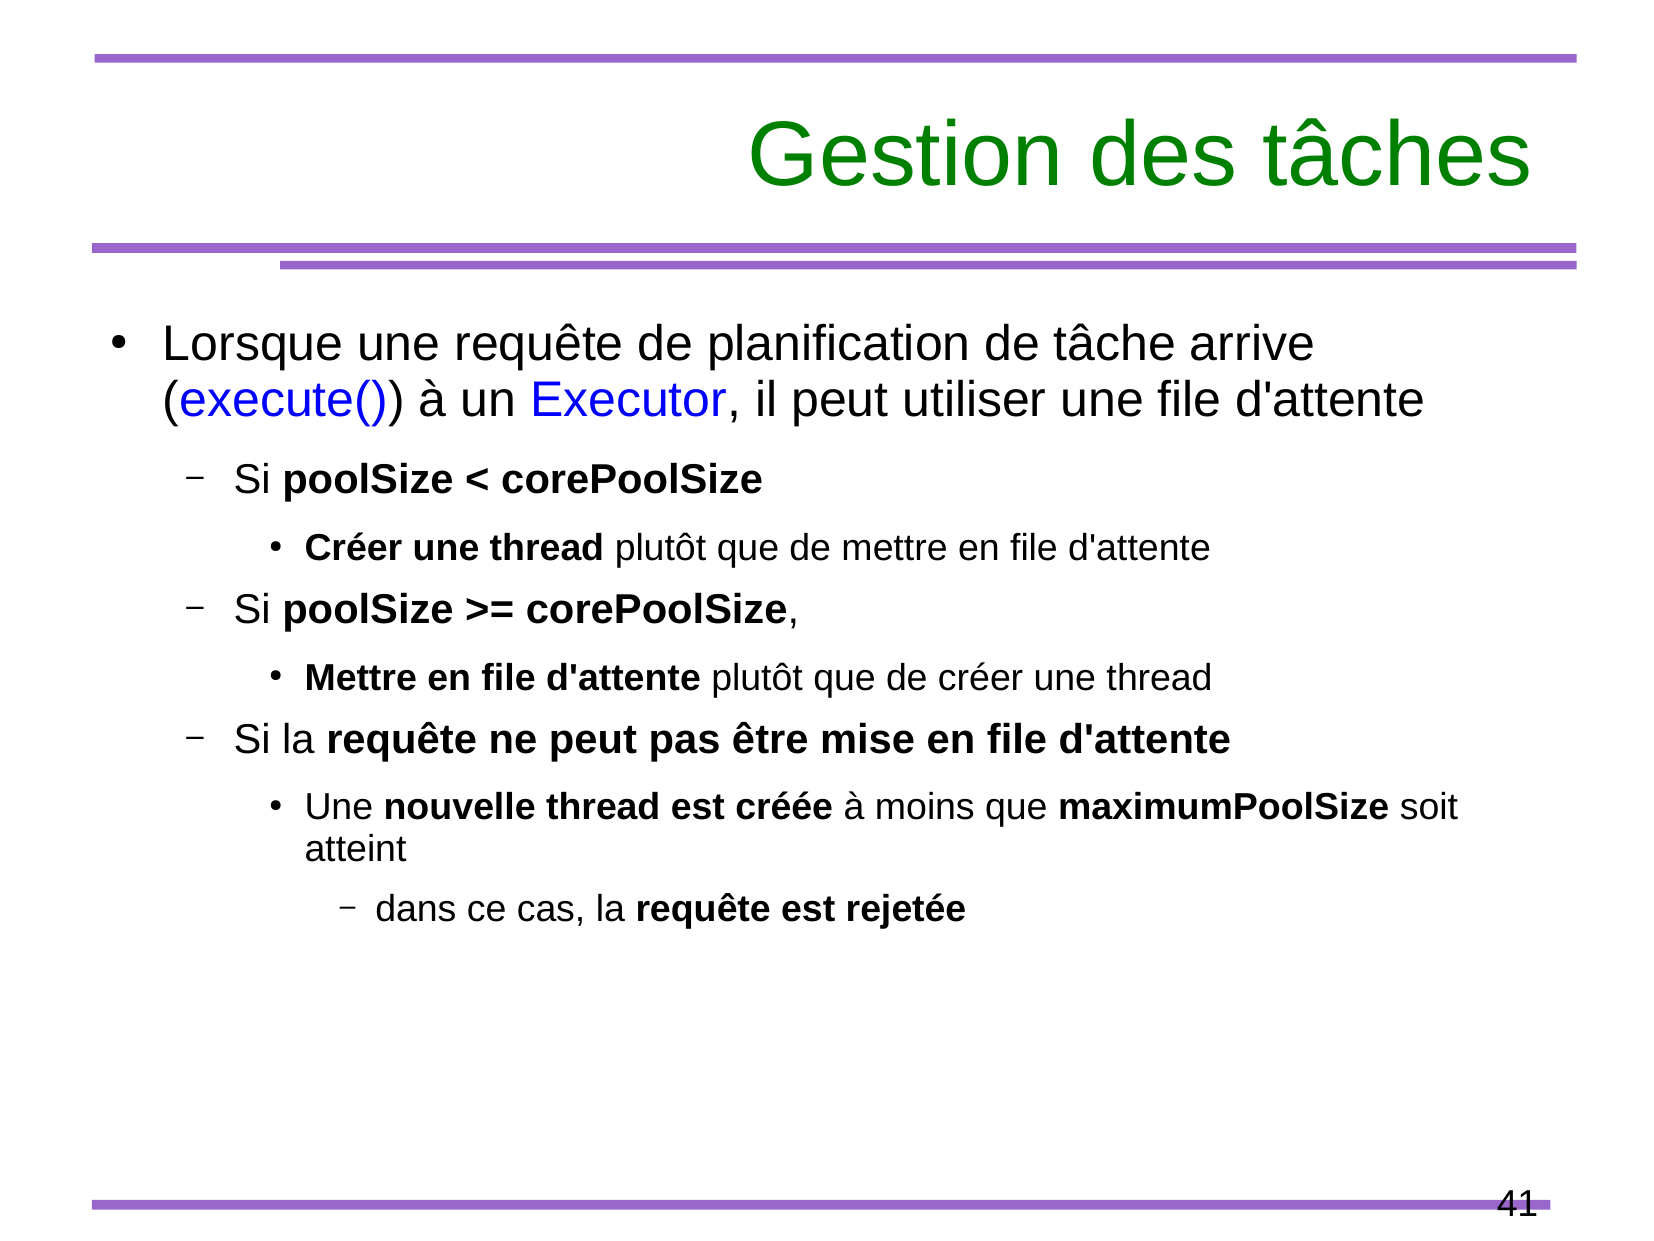

# Gestion des tâches
Lorsque une requête de planification de tâche arrive (execute()) à un Executor, il peut utiliser une file d'attente
Si poolSize < corePoolSize
Créer une thread plutôt que de mettre en file d'attente
Si poolSize >= corePoolSize,
Mettre en file d'attente plutôt que de créer une thread
Si la requête ne peut pas être mise en file d'attente
Une nouvelle thread est créée à moins que maximumPoolSize soit atteint
dans ce cas, la requête est rejetée